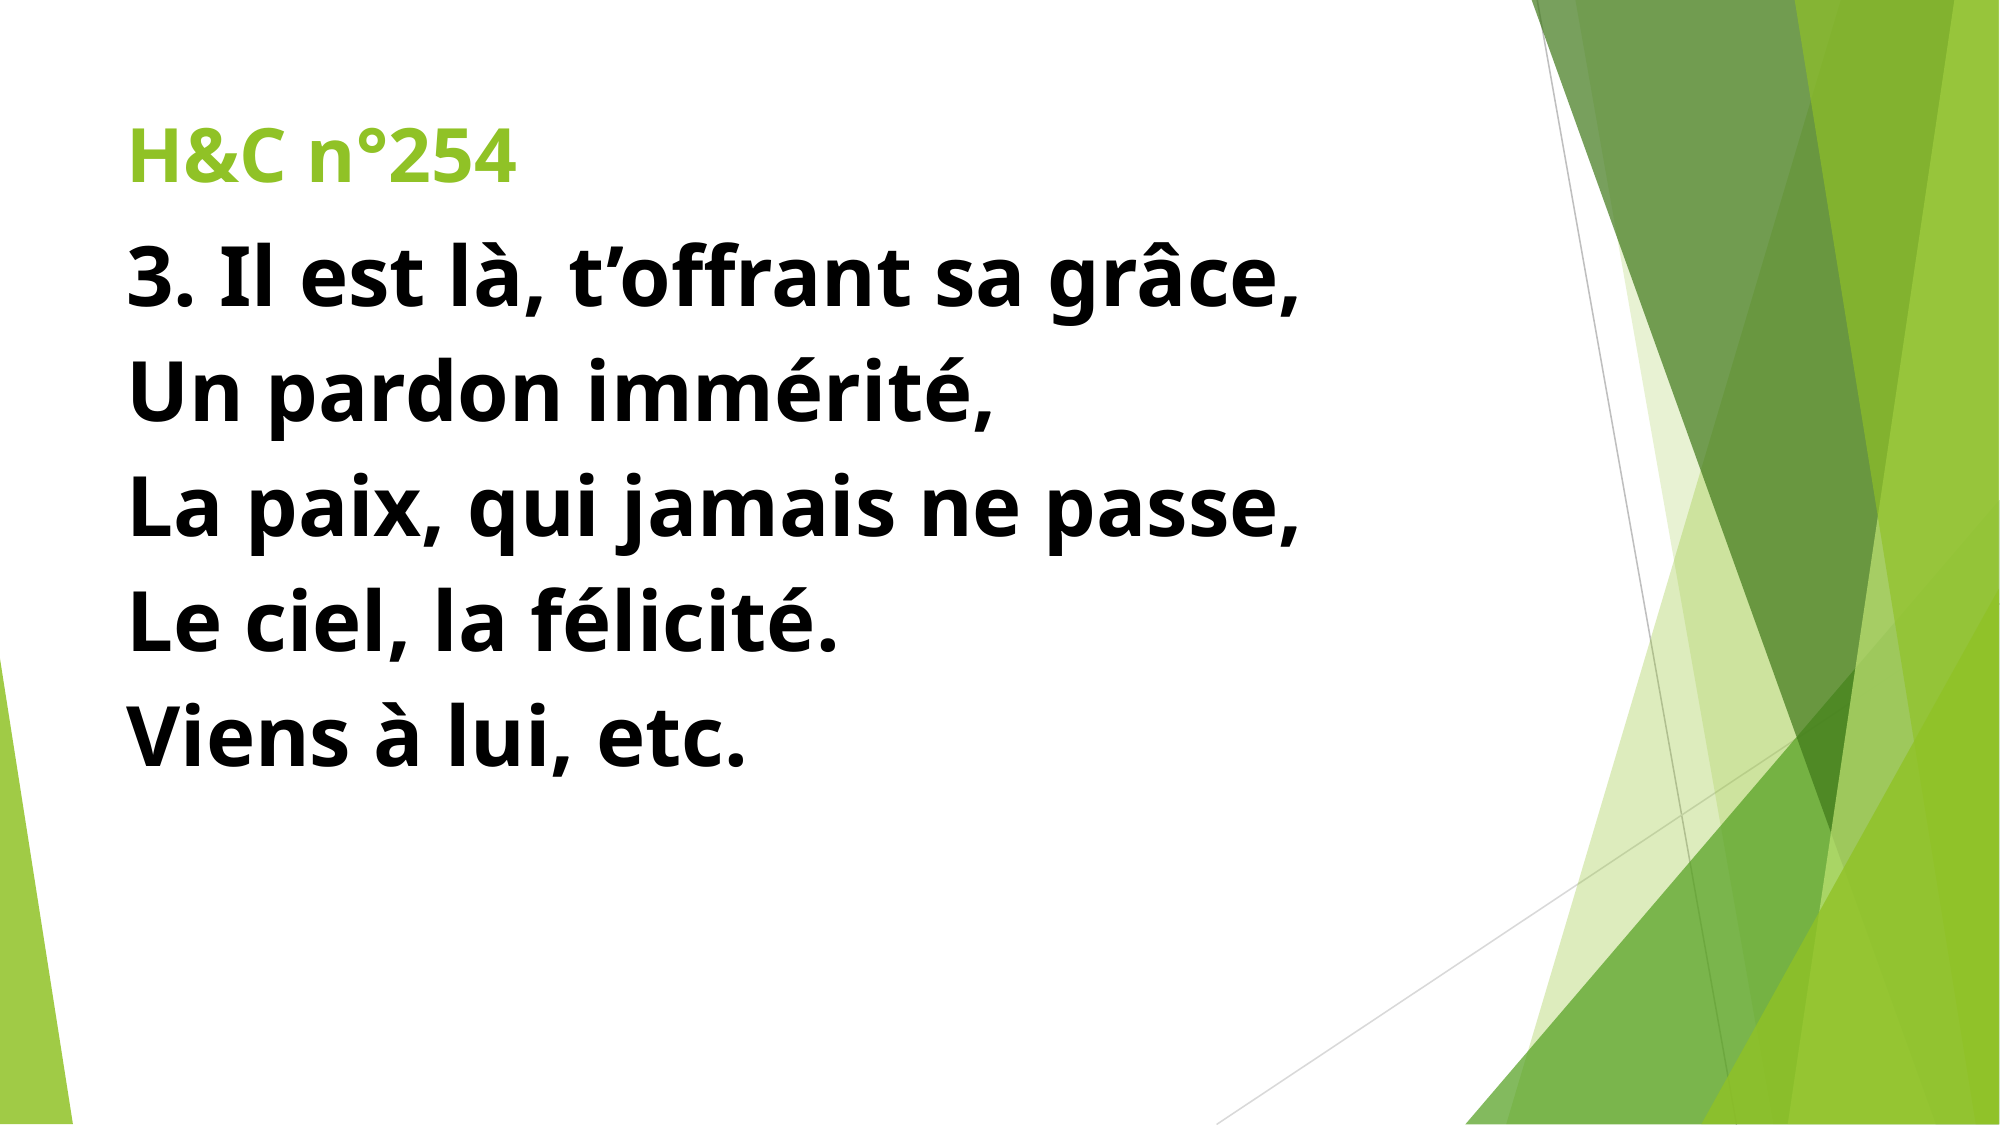

H&C n°254
3. Il est là, t’offrant sa grâce,
Un pardon immérité,
La paix, qui jamais ne passe,
Le ciel, la félicité.
Viens à lui, etc.